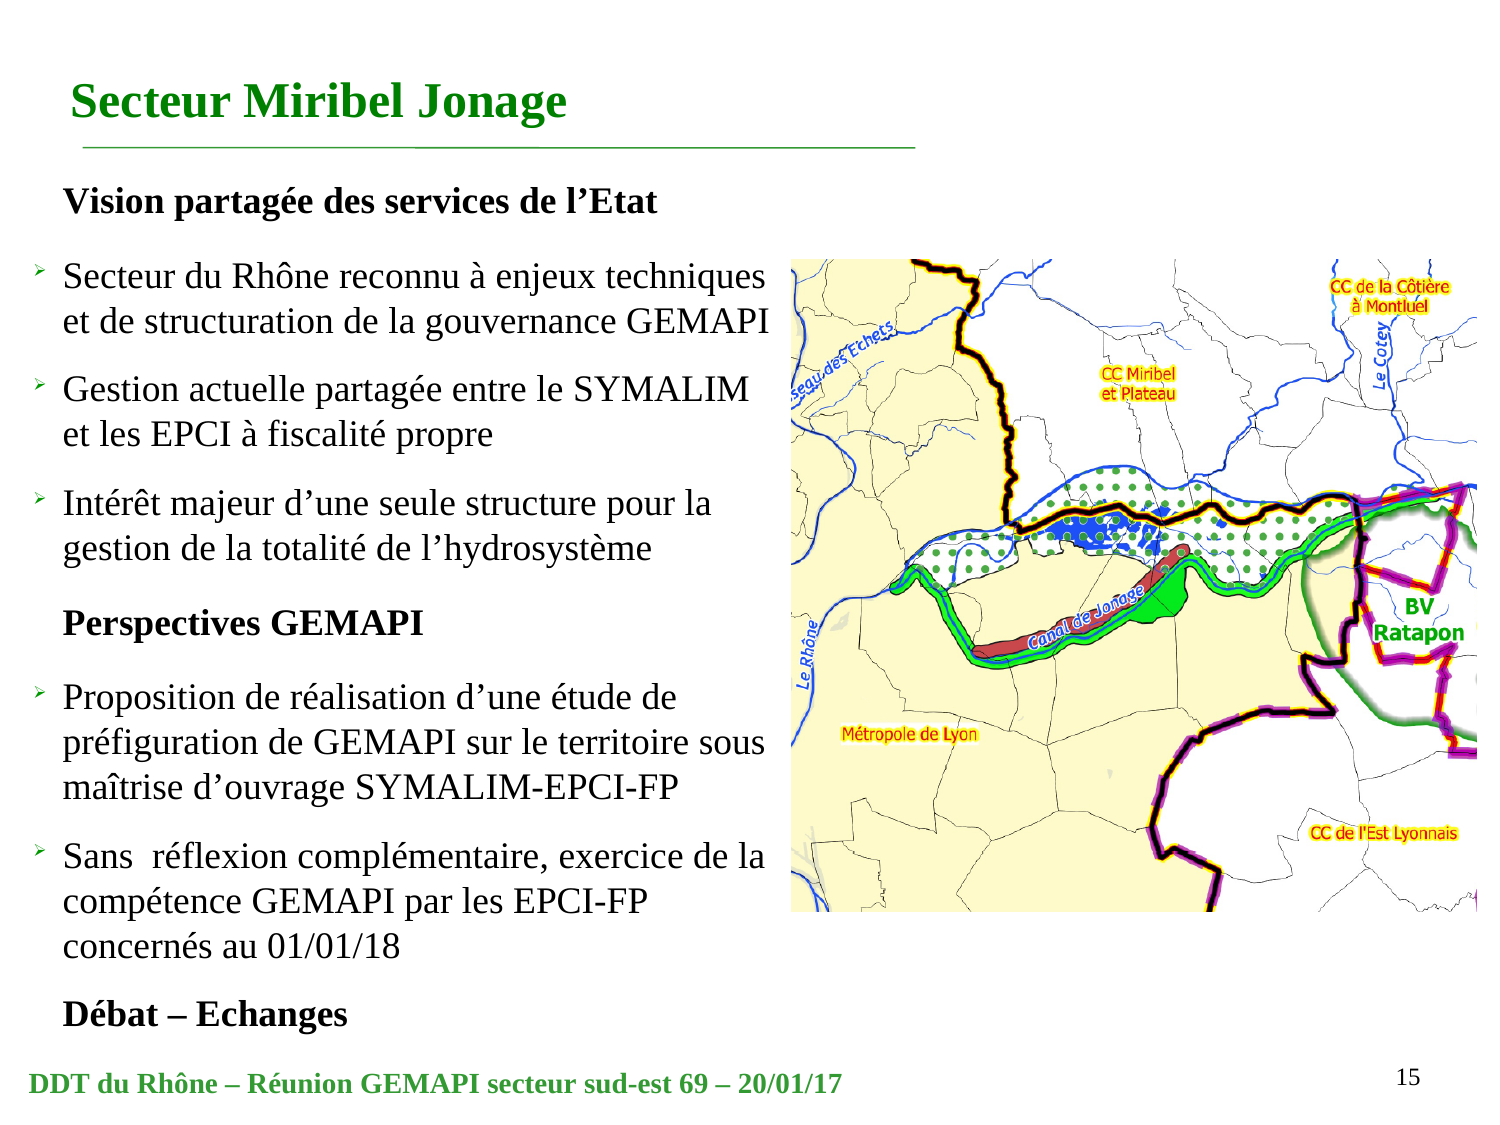

# Secteur Miribel Jonage
Vision partagée des services de l’Etat
Secteur du Rhône reconnu à enjeux techniques et de structuration de la gouvernance GEMAPI
Gestion actuelle partagée entre le SYMALIM et les EPCI à fiscalité propre
Intérêt majeur d’une seule structure pour la gestion de la totalité de l’hydrosystème
Perspectives GEMAPI
Proposition de réalisation d’une étude de préfiguration de GEMAPI sur le territoire sous maîtrise d’ouvrage SYMALIM-EPCI-FP
Sans réflexion complémentaire, exercice de la compétence GEMAPI par les EPCI-FP concernés au 01/01/18
Débat – Echanges
15